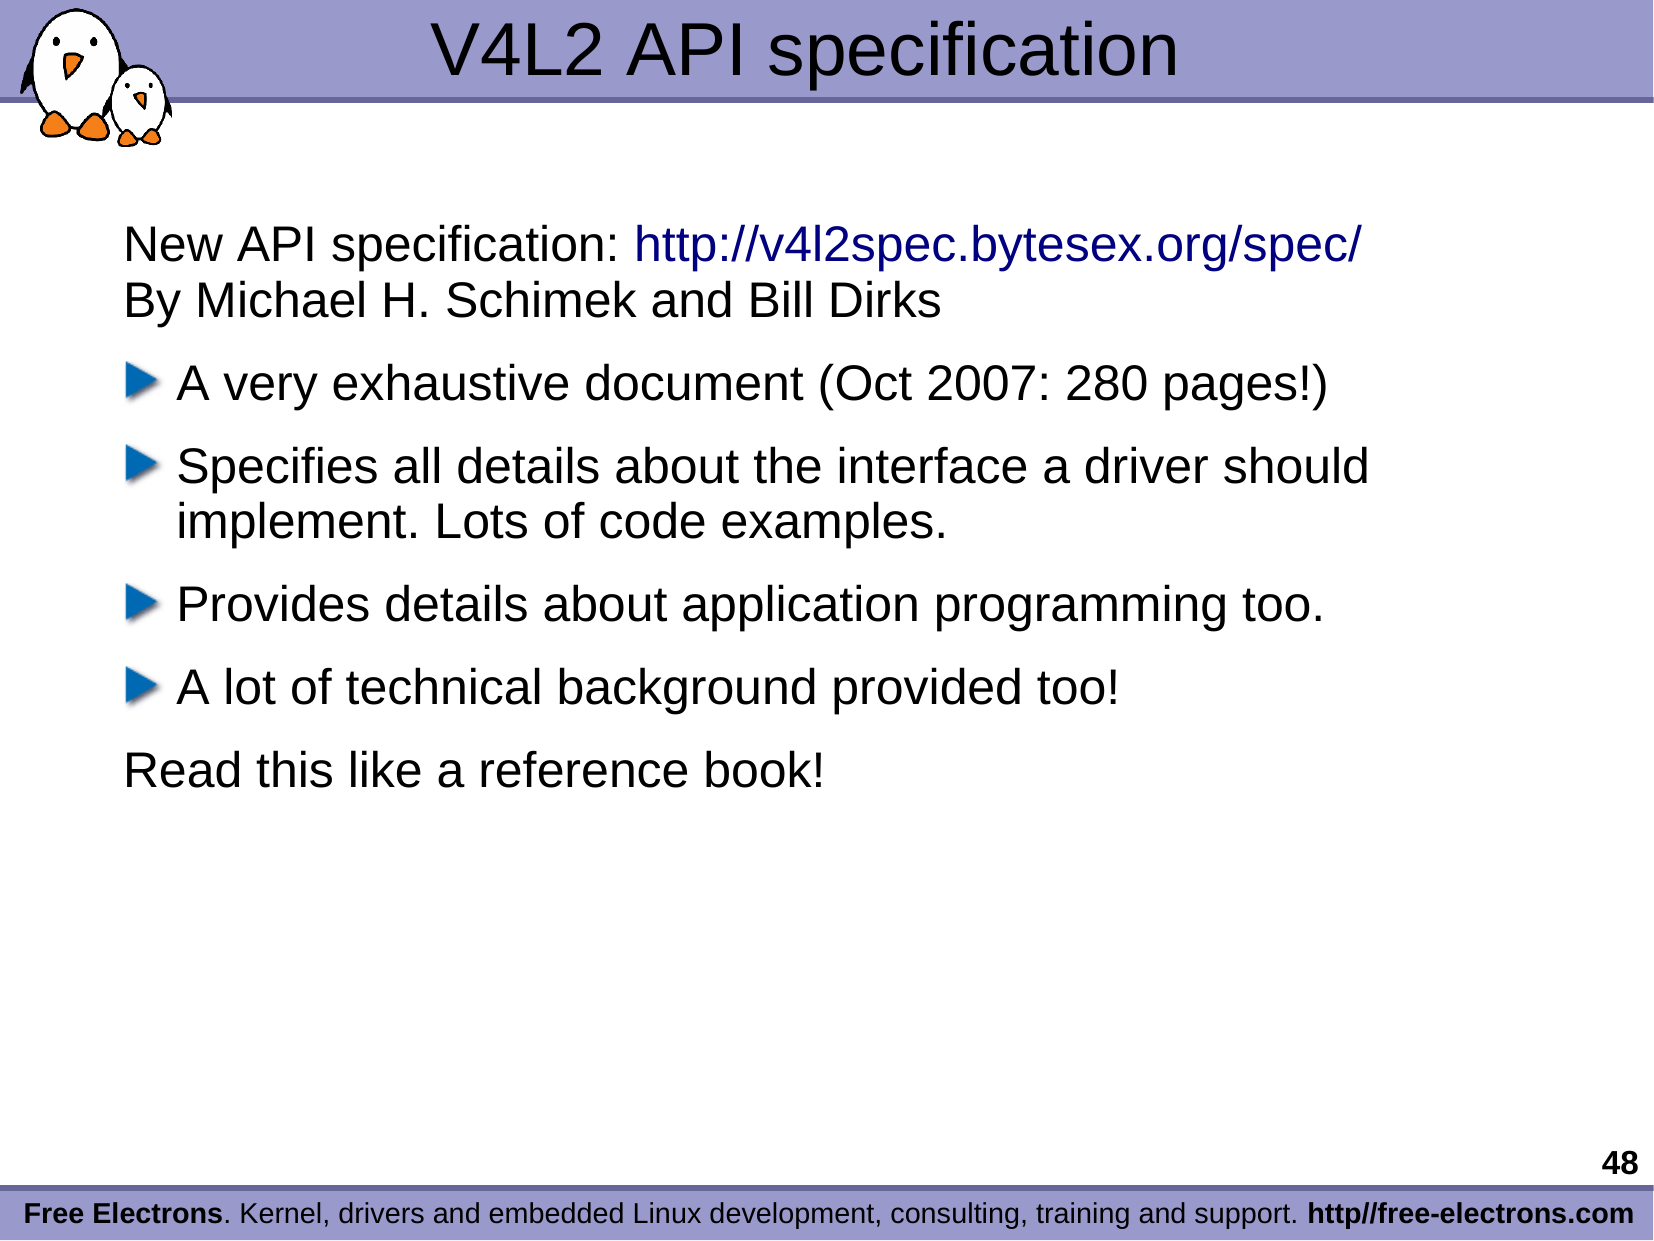

# V4L2 API specification
New API specification: http://v4l2spec.bytesex.org/spec/
By Michael H. Schimek and Bill Dirks
A very exhaustive document (Oct 2007: 280 pages!)
Specifies all details about the interface a driver should implement. Lots of code examples.
Provides details about application programming too.
A lot of technical background provided too!
Read this like a reference book!